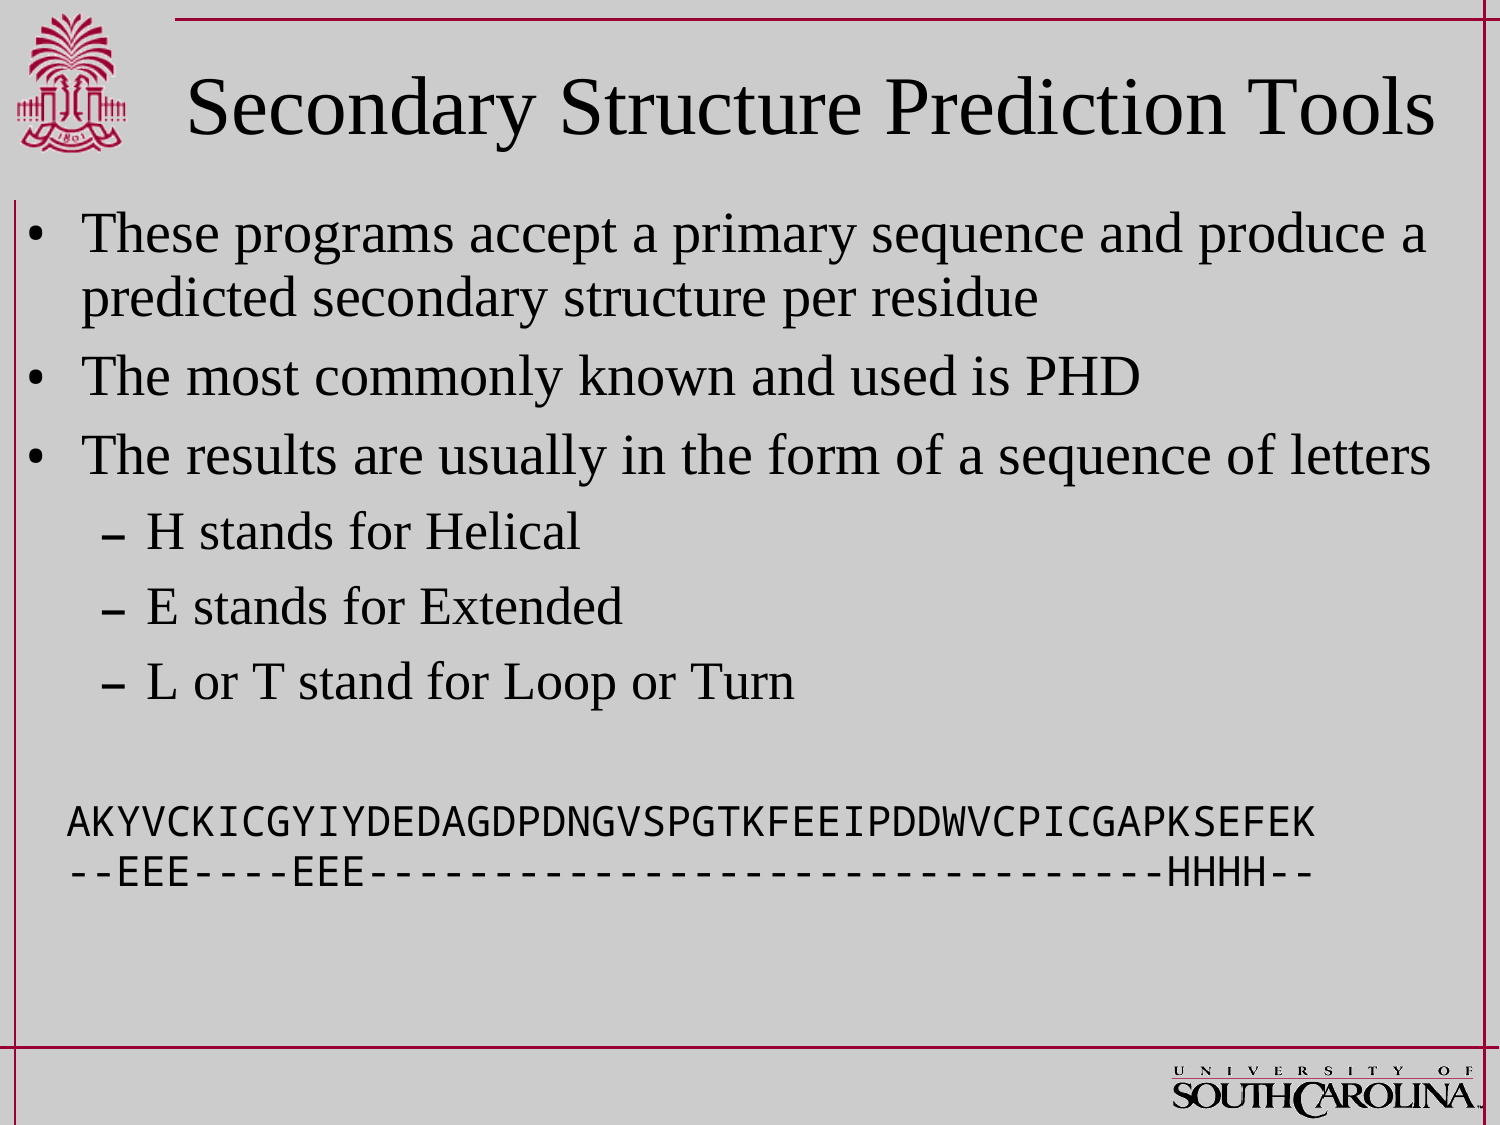

# Secondary Structure Prediction Tools
These programs accept a primary sequence and produce a predicted secondary structure per residue
The most commonly known and used is PHD
The results are usually in the form of a sequence of letters
H stands for Helical
E stands for Extended
L or T stand for Loop or Turn
AKYVCKICGYIYDEDAGDPDNGVSPGTKFEEIPDDWVCPICGAPKSEFEK
--EEE----EEE--------------------------------HHHH--